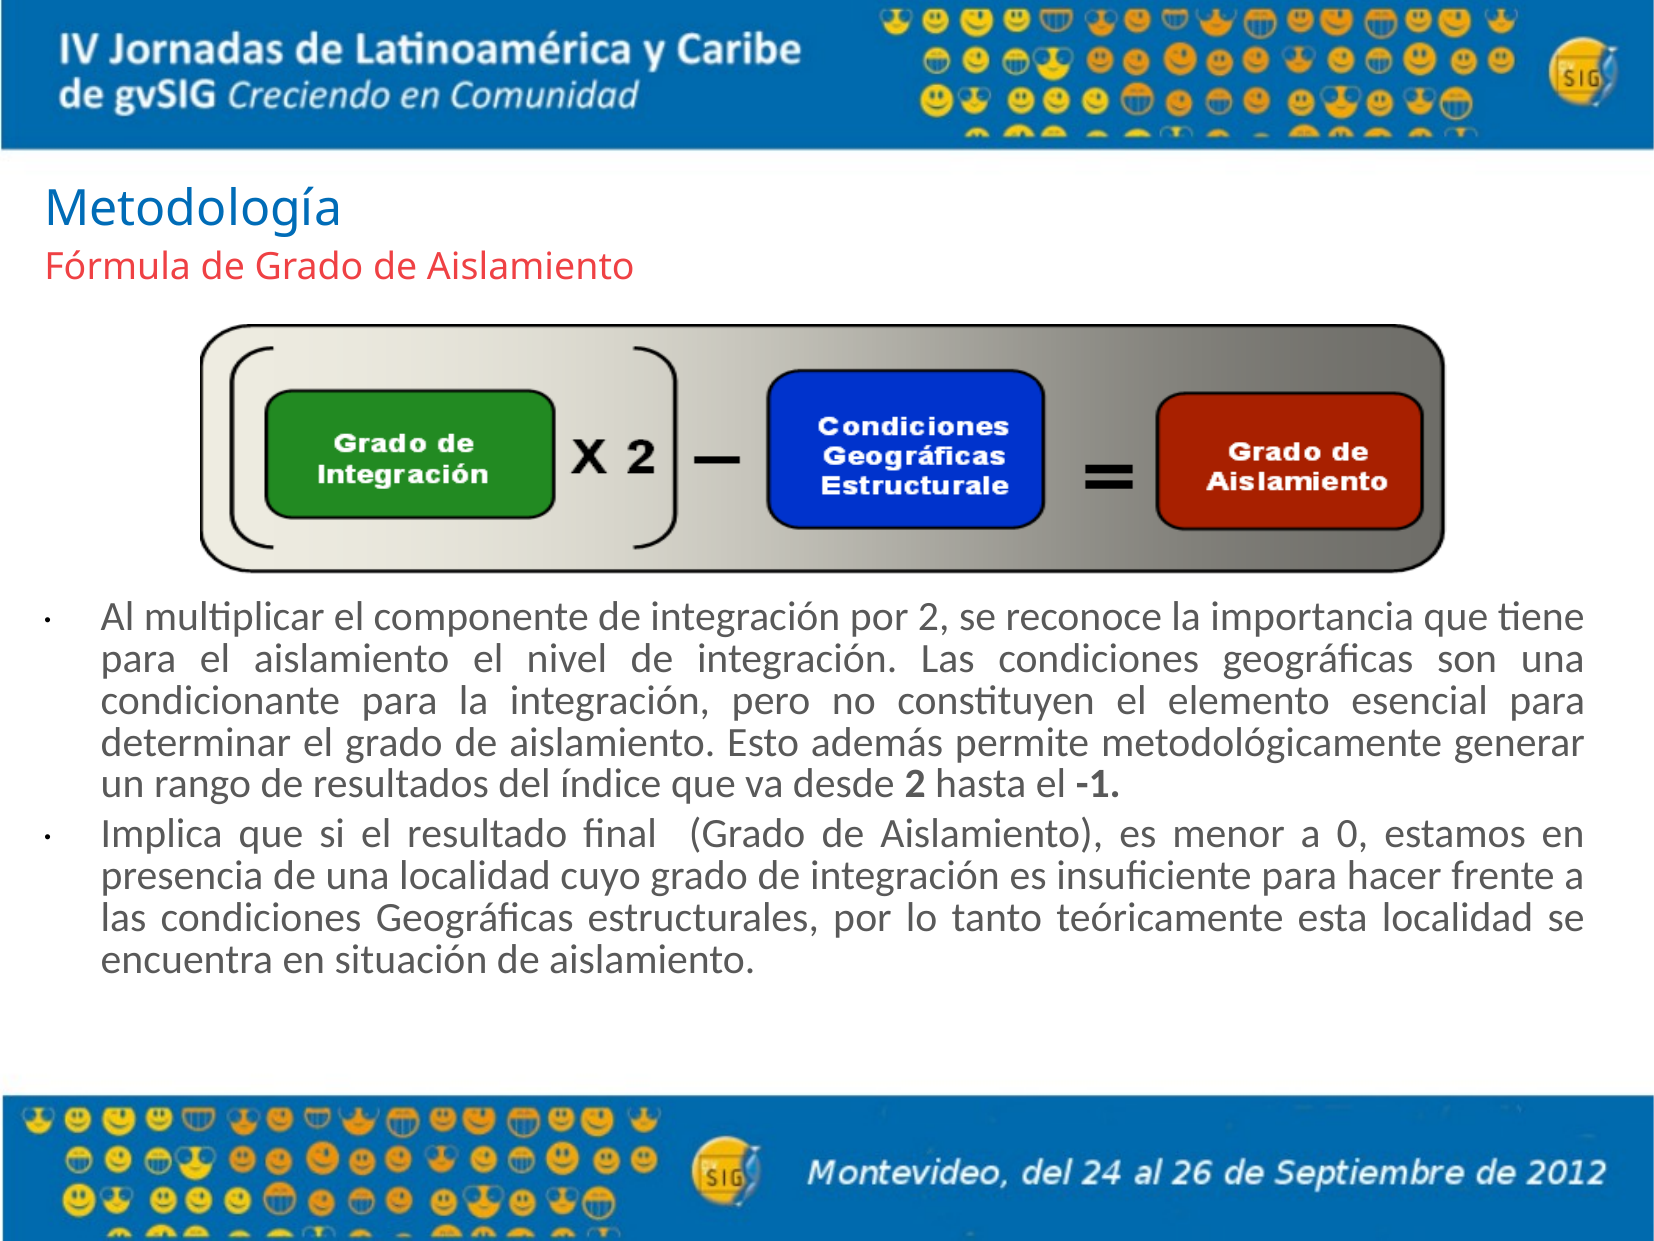

# Metodología Fórmula de Grado de Aislamiento
Al multiplicar el componente de integración por 2, se reconoce la importancia que tiene para el aislamiento el nivel de integración. Las condiciones geográficas son una condicionante para la integración, pero no constituyen el elemento esencial para determinar el grado de aislamiento. Esto además permite metodológicamente generar un rango de resultados del índice que va desde 2 hasta el -1.
Implica que si el resultado final (Grado de Aislamiento), es menor a 0, estamos en presencia de una localidad cuyo grado de integración es insuficiente para hacer frente a las condiciones Geográficas estructurales, por lo tanto teóricamente esta localidad se encuentra en situación de aislamiento.